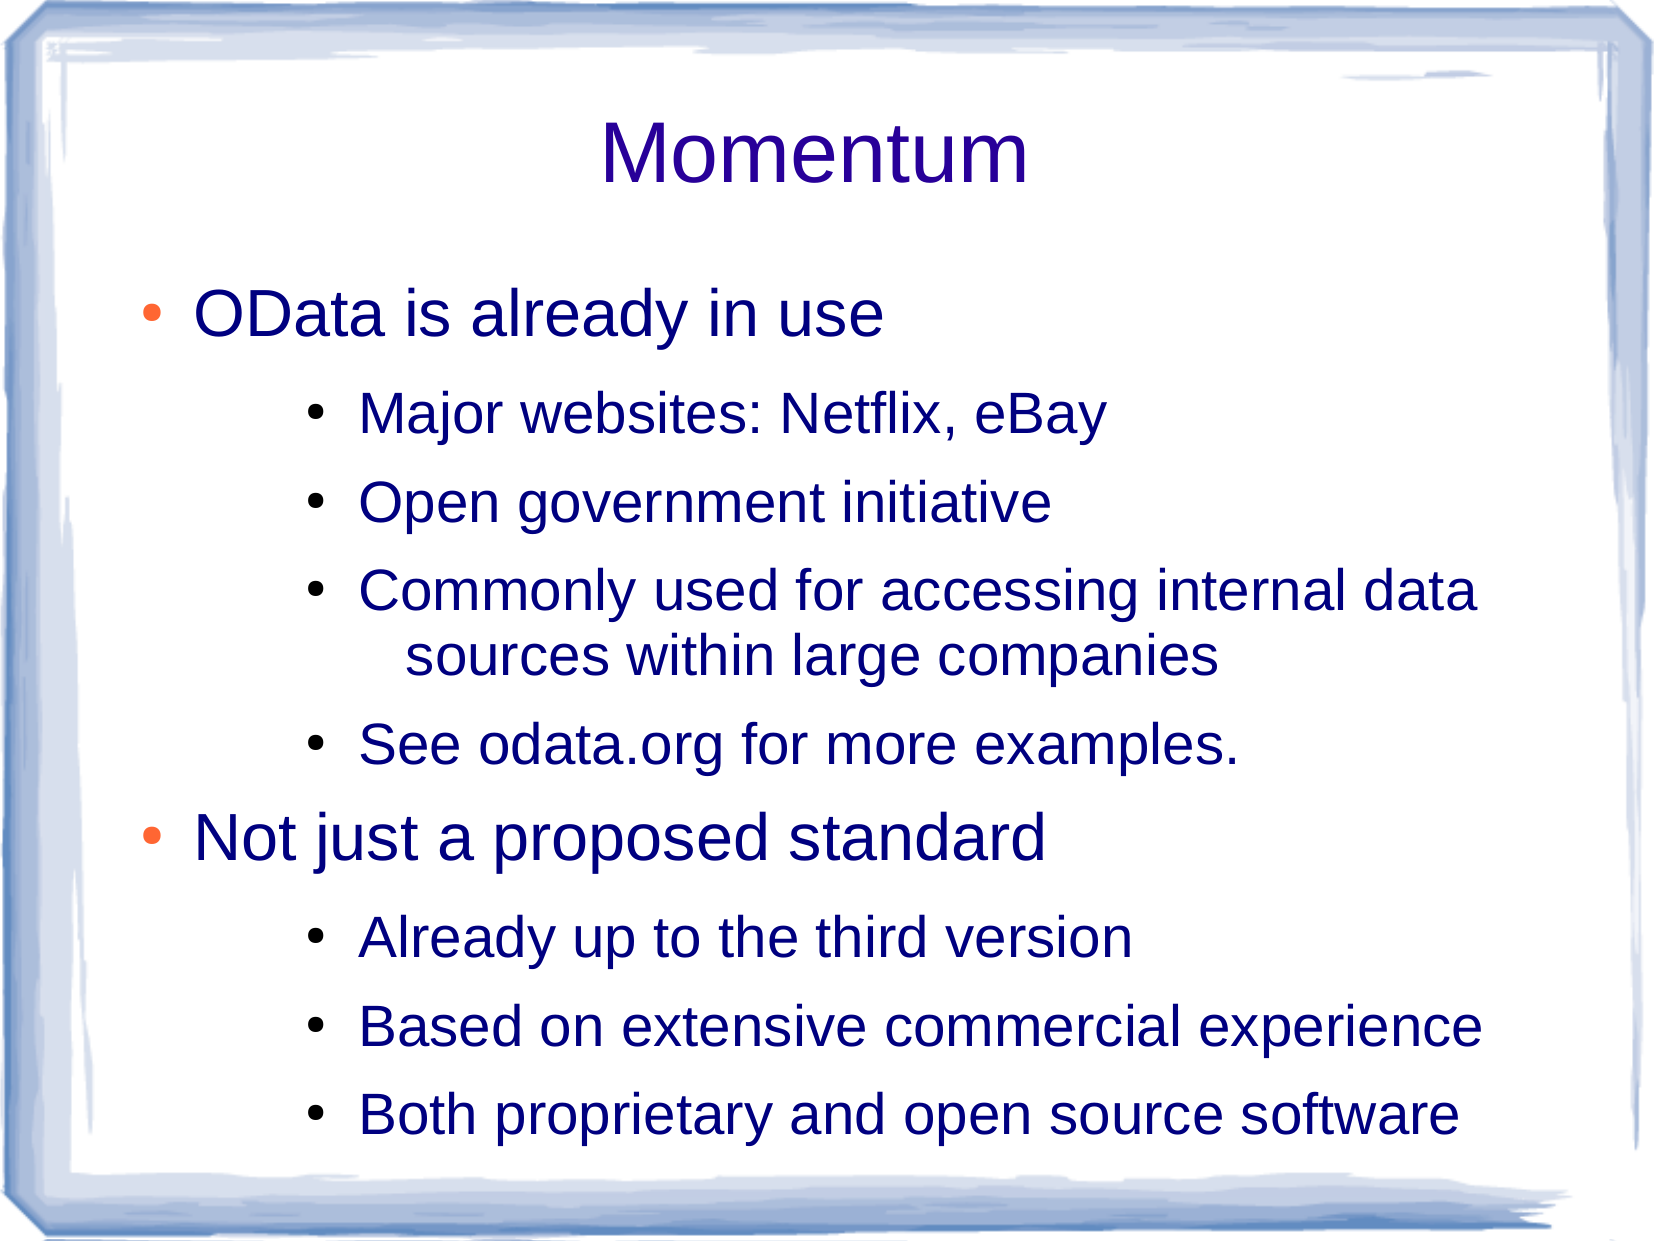

# Momentum
OData is already in use
Major websites: Netflix, eBay
Open government initiative
Commonly used for accessing internal data sources within large companies
See odata.org for more examples.
Not just a proposed standard
Already up to the third version
Based on extensive commercial experience
Both proprietary and open source software